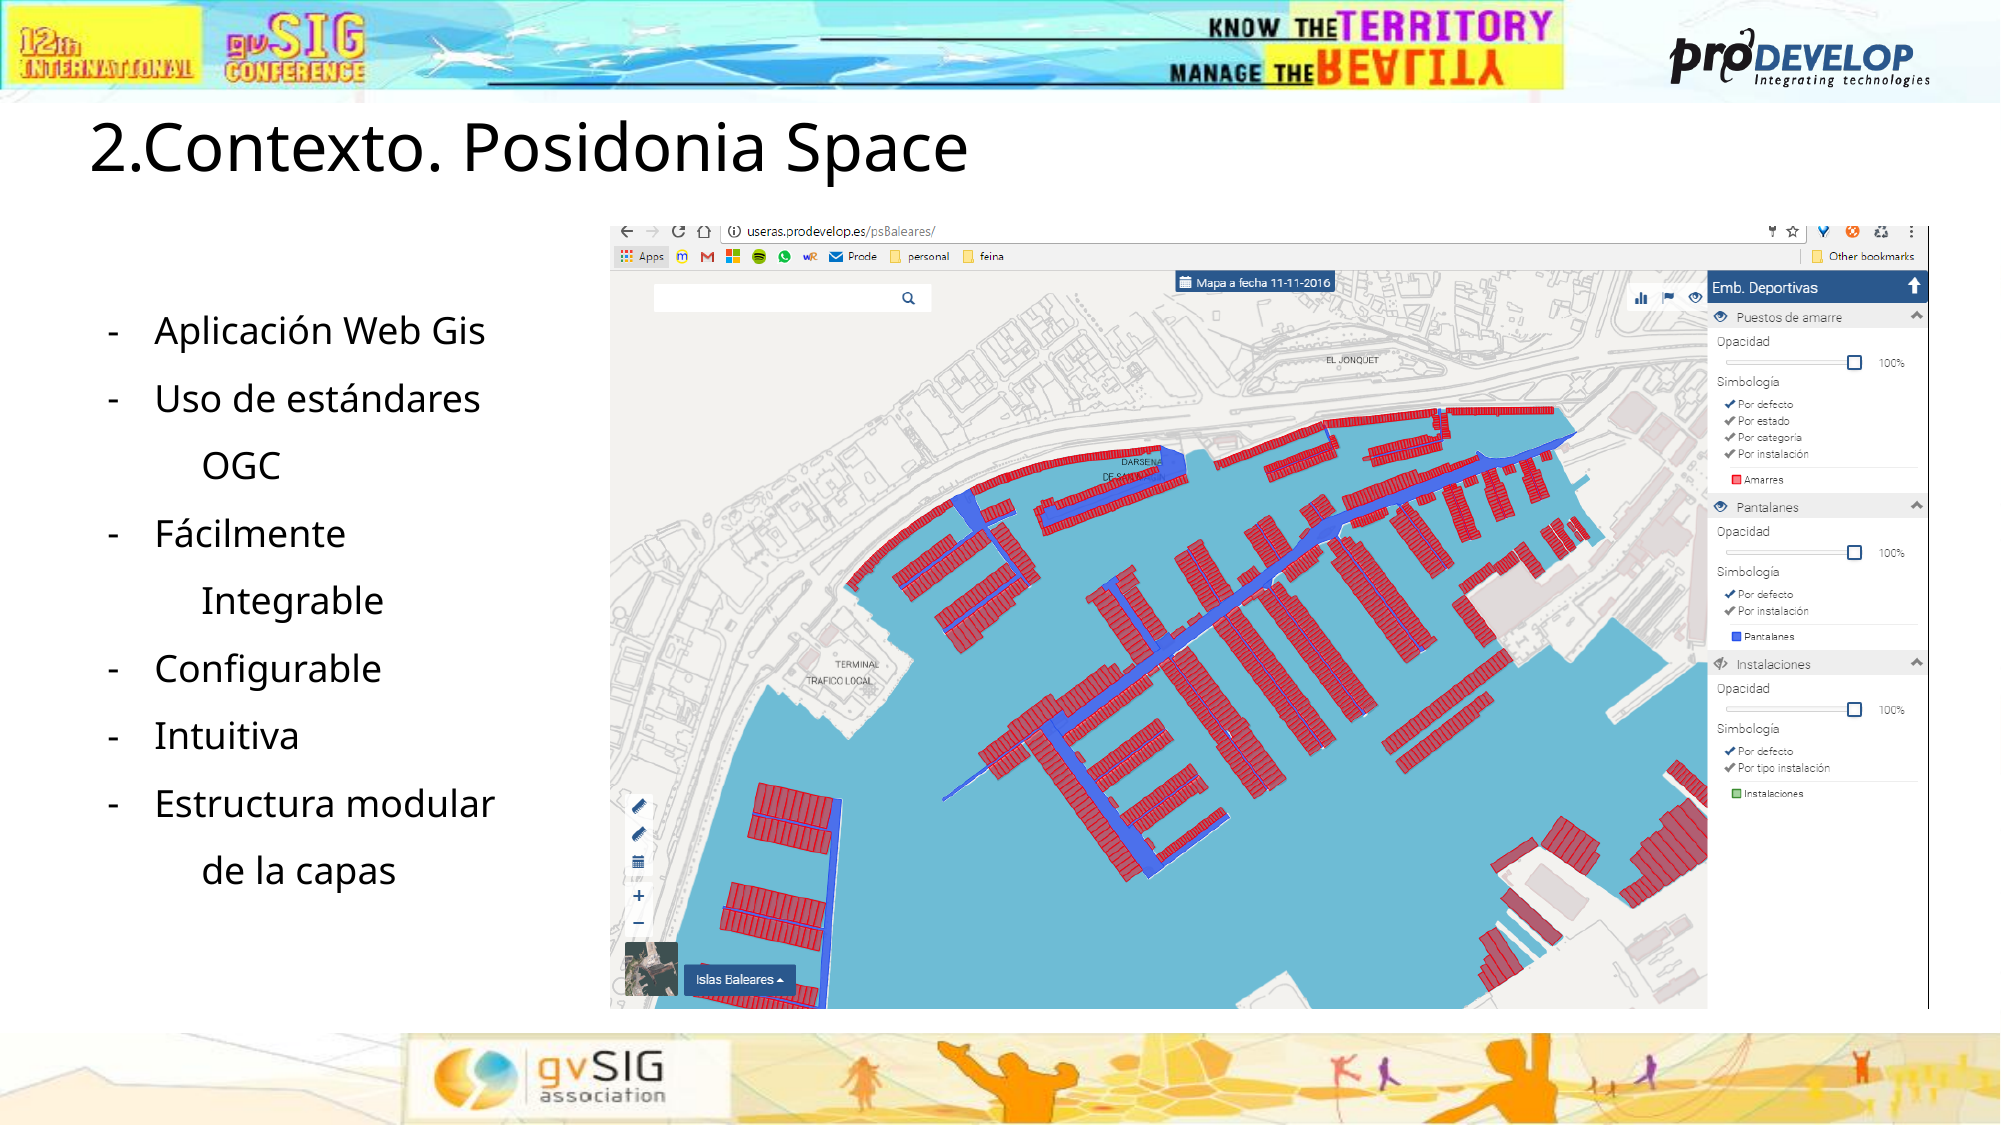

# 2.Contexto. Posidonia Space
Aplicación Web Gis
Uso de estándares OGC
Fácilmente Integrable
Configurable
Intuitiva
Estructura modular de la capas